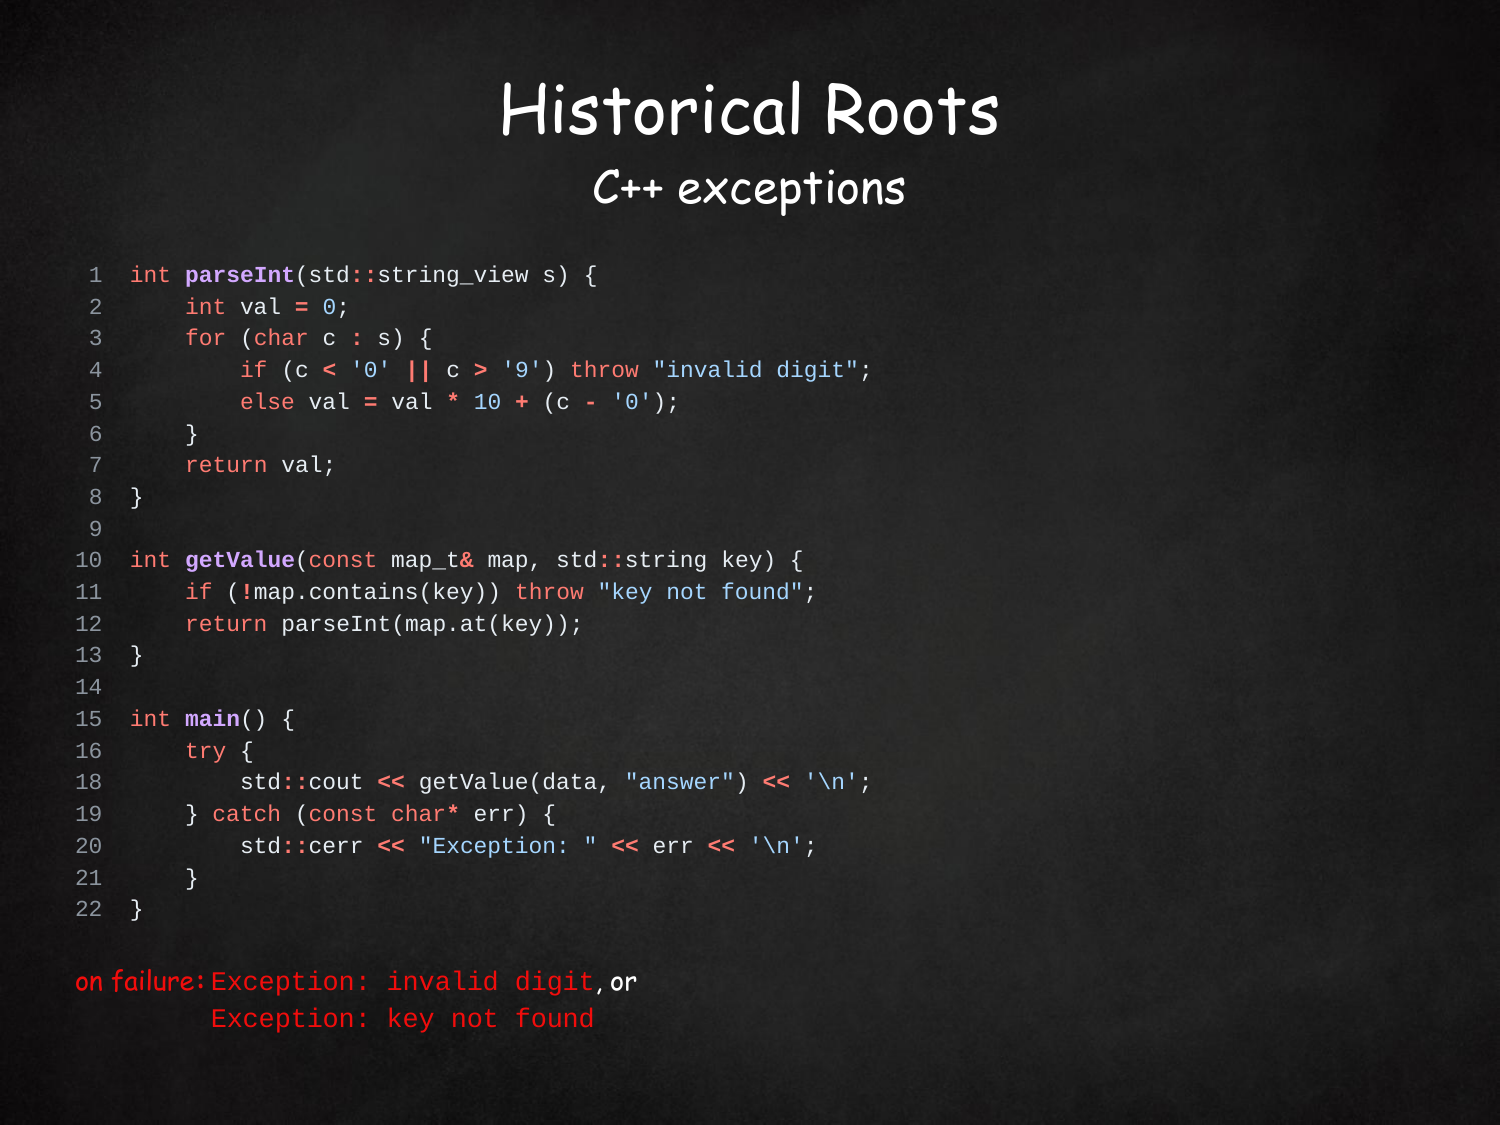

# Historical Roots C++ exceptions
 1 int parseInt(std::string_view s) {
 2 int val = 0;
 3 for (char c : s) {
 4 if (c < '0' || c > '9') throw "invalid digit";
 5 else val = val * 10 + (c - '0');
 6 }
 7 return val;
 8 }
 9
10 int getValue(const map_t& map, std::string key) {
11 if (!map.contains(key)) throw "key not found";
12 return parseInt(map.at(key));
13 }
14
15 int main() {
16 try {
18 std::cout << getValue(data, "answer") << '\n';
19 } catch (const char* err) {
20 std::cerr << "Exception: " << err << '\n';
21 }
22 }
on failure:	Exception: invalid digit, or
 	Exception: key not found